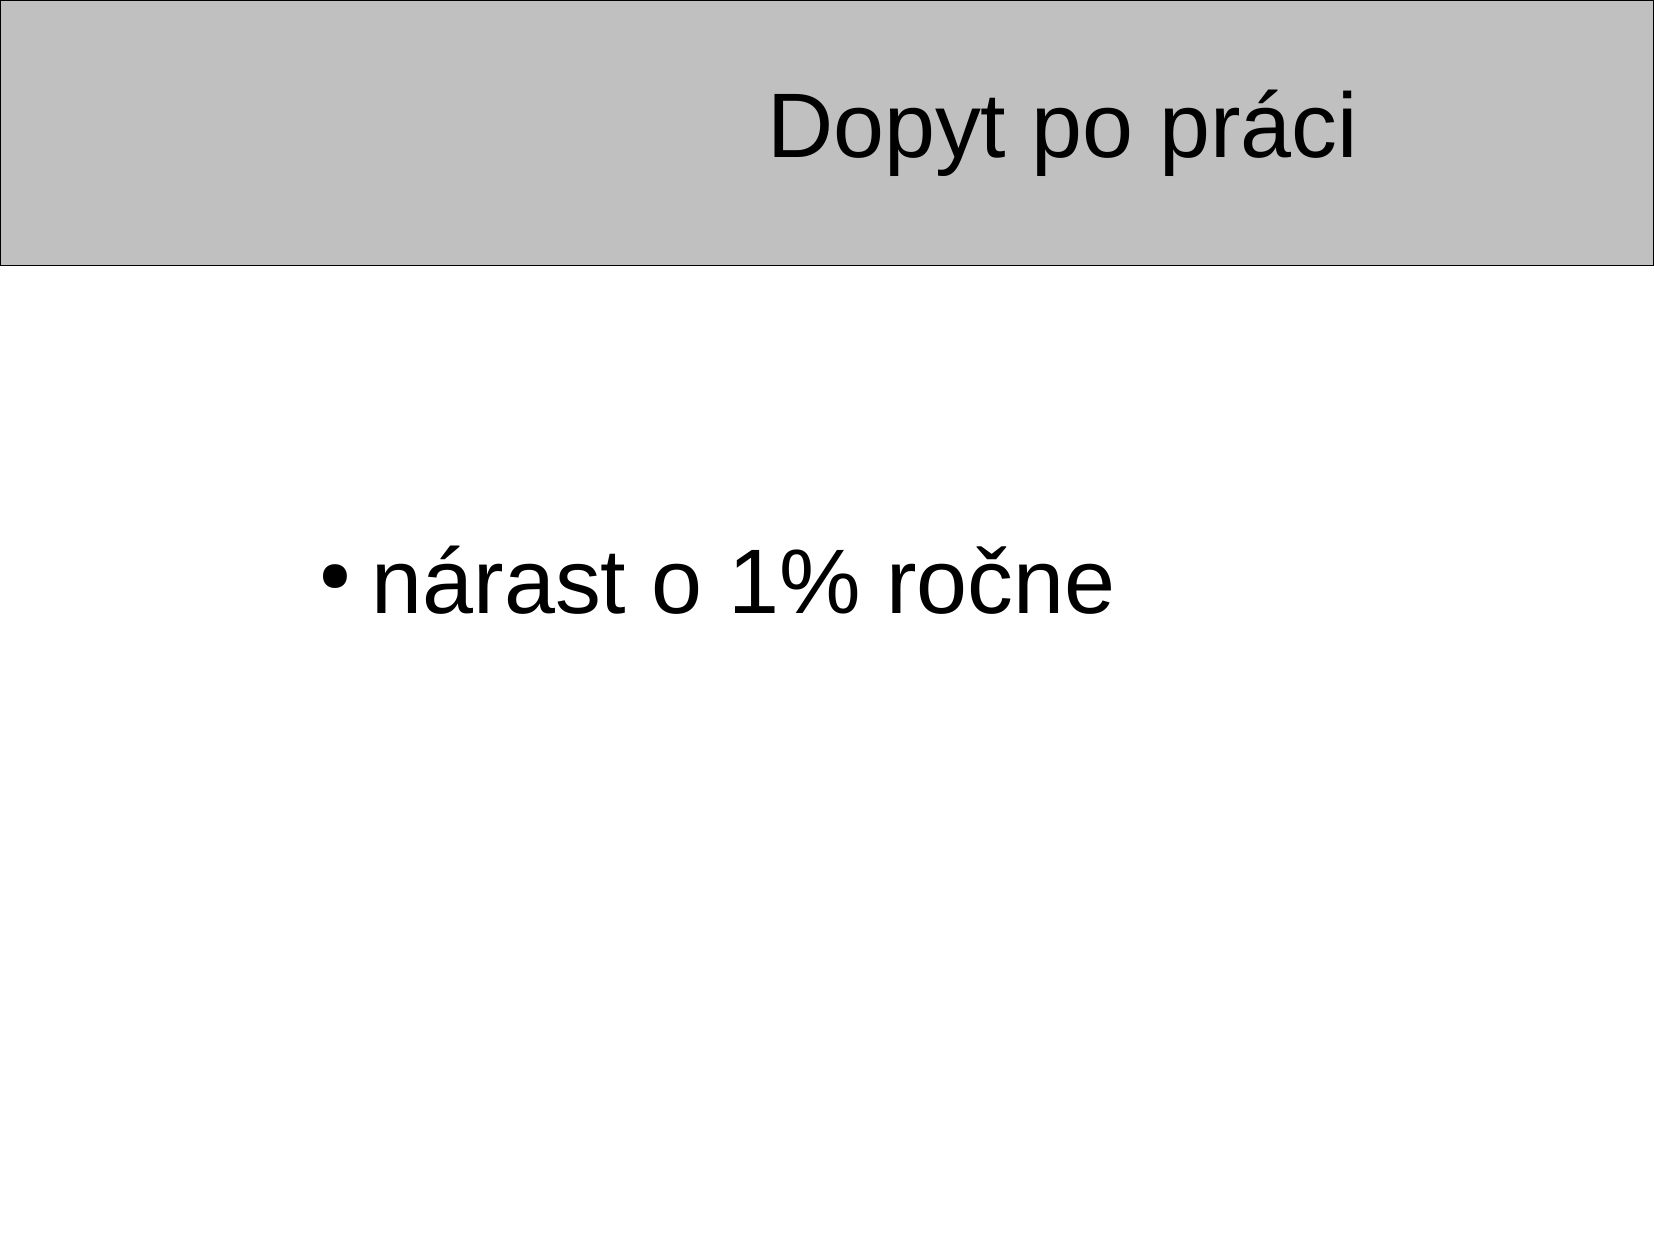

# Dopyt po práci
nárast o 1% ročne